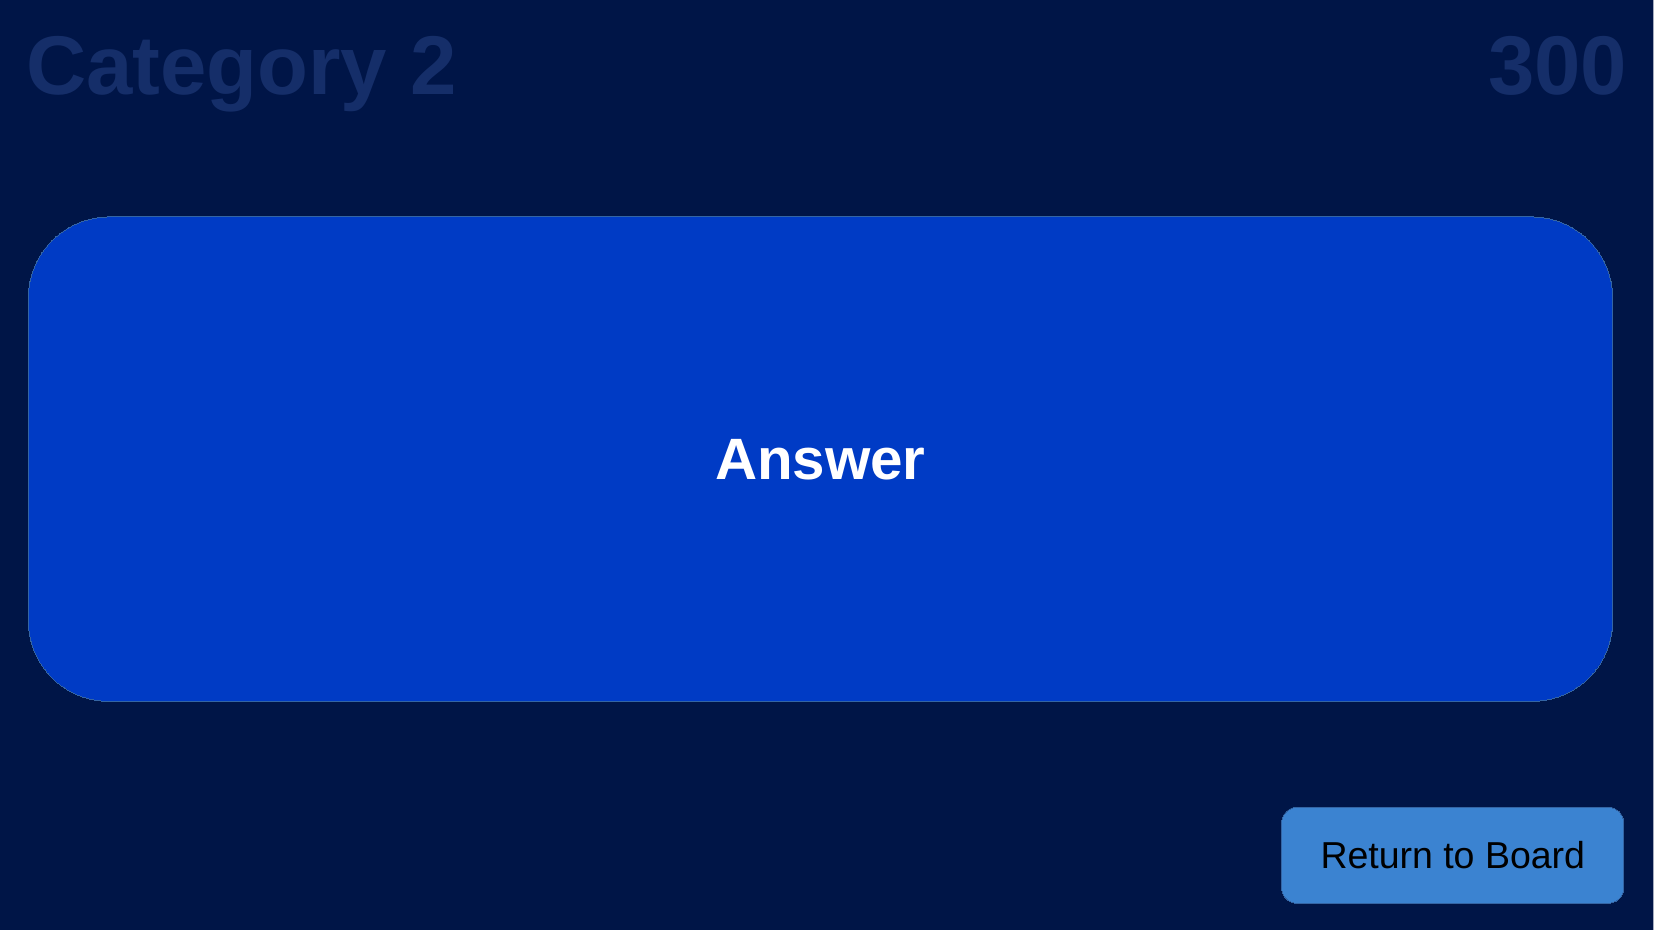

Category 2
300
Answer
Return to Board